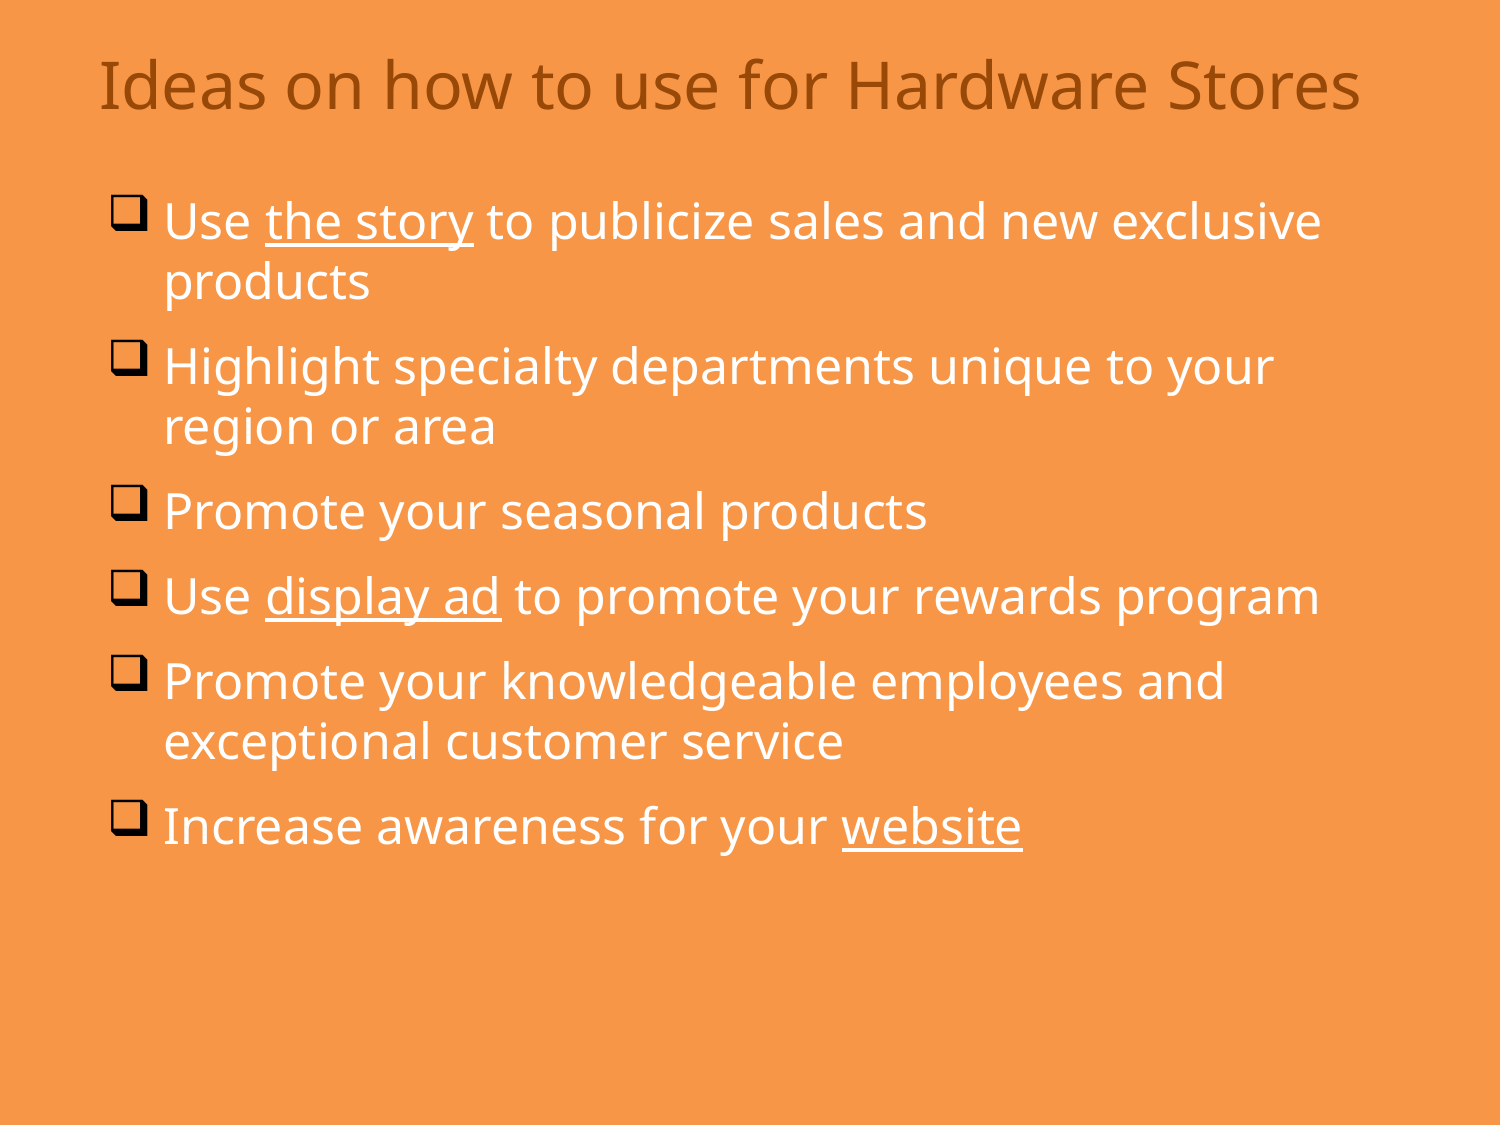

# Ideas on how to use for Hardware Stores
Use the story to publicize sales and new exclusive products
Highlight specialty departments unique to your region or area
Promote your seasonal products
Use display ad to promote your rewards program
Promote your knowledgeable employees and exceptional customer service
Increase awareness for your website